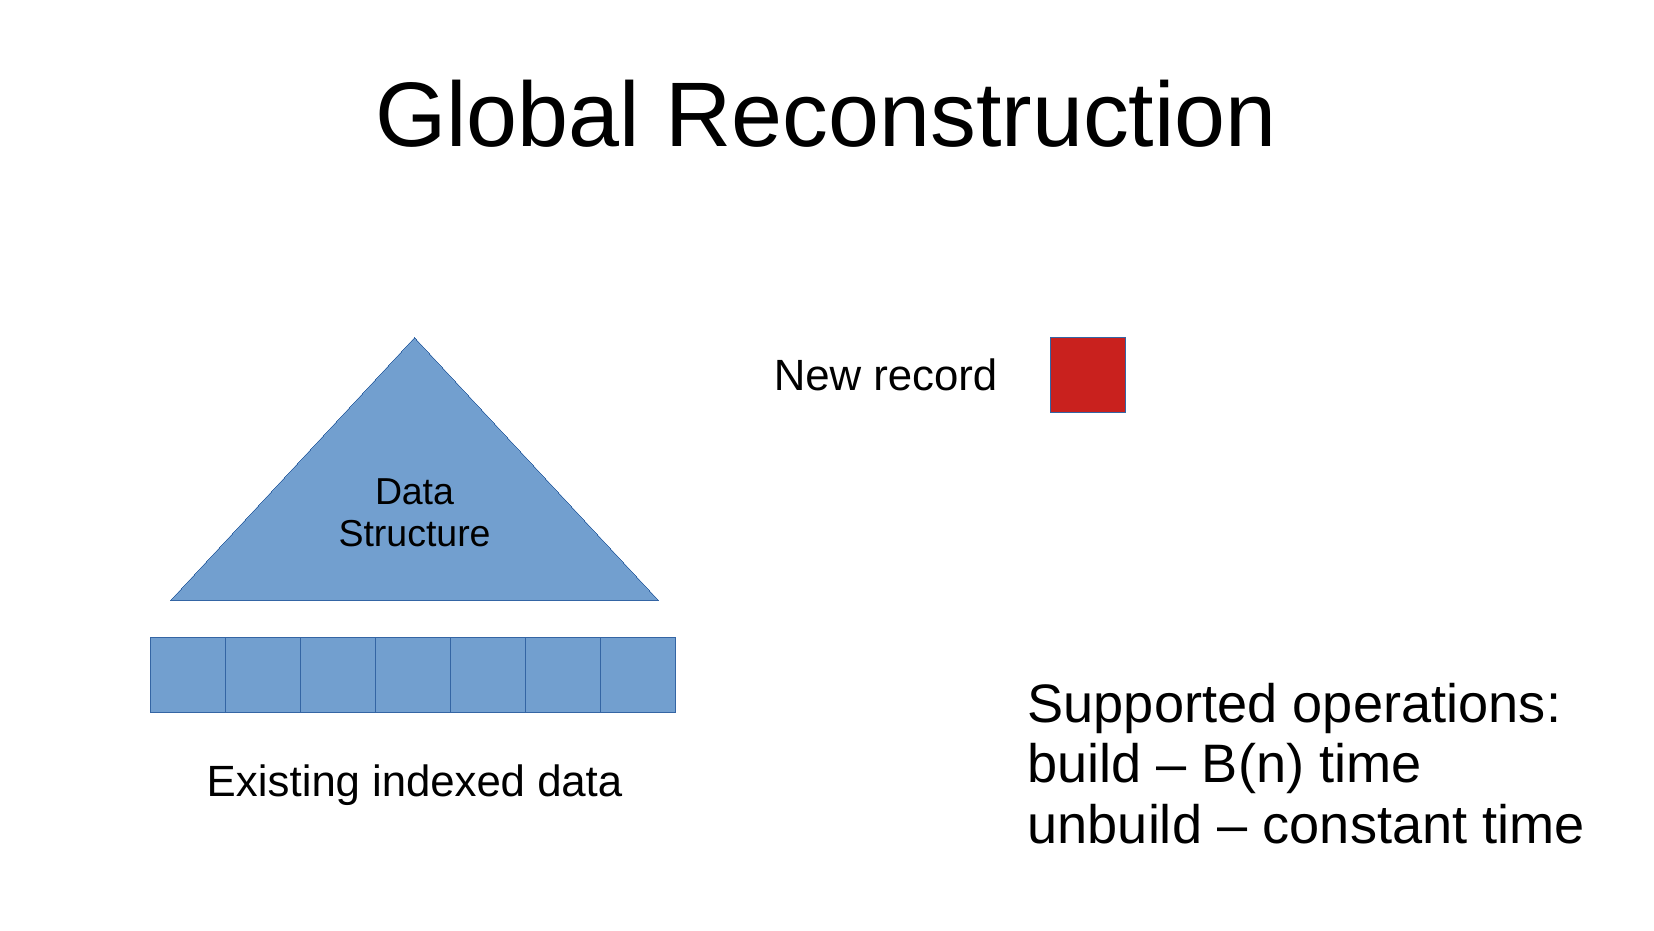

# Global Reconstruction
Data Structure
New record
Supported operations:
build – B(n) time
unbuild – constant time
Existing indexed data